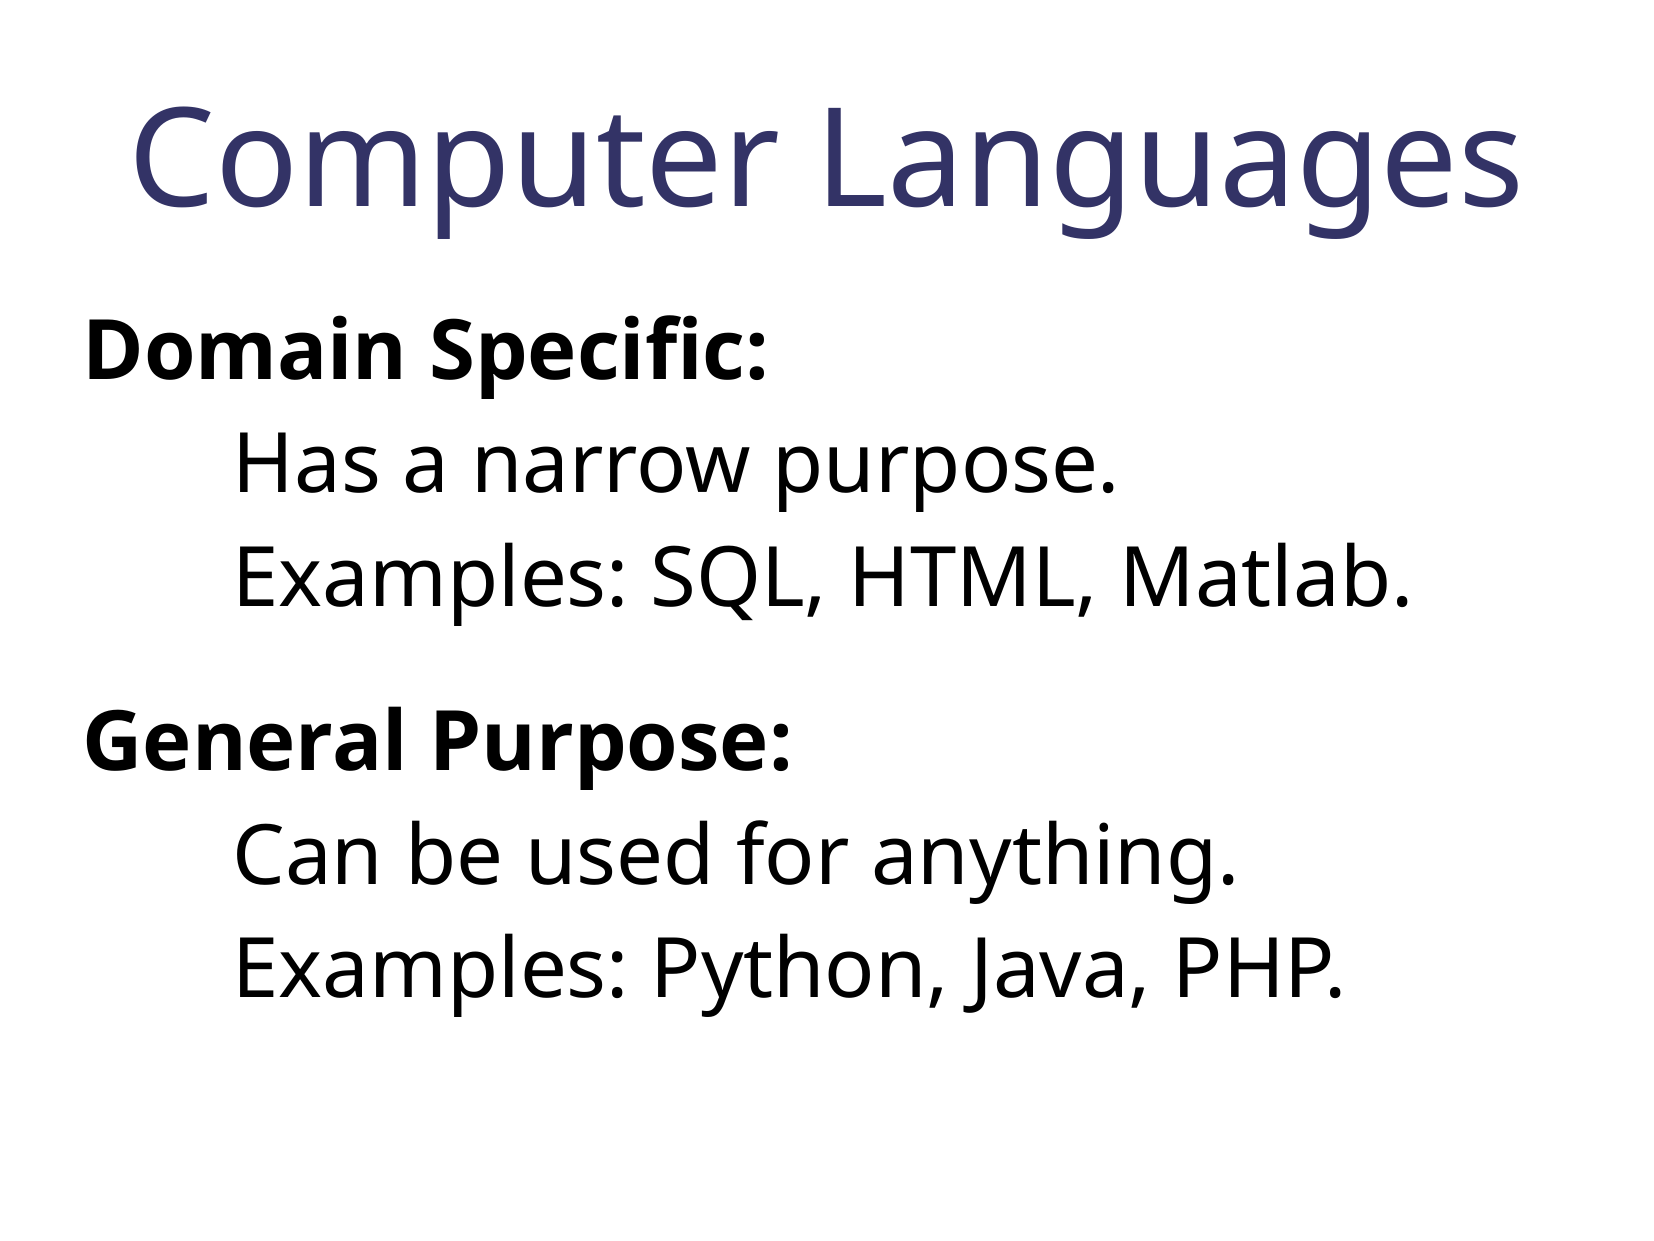

# Computer Languages
Domain Specific:
		Has a narrow purpose.
		Examples: SQL, HTML, Matlab.
General Purpose:
		Can be used for anything.
		Examples: Python, Java, PHP.